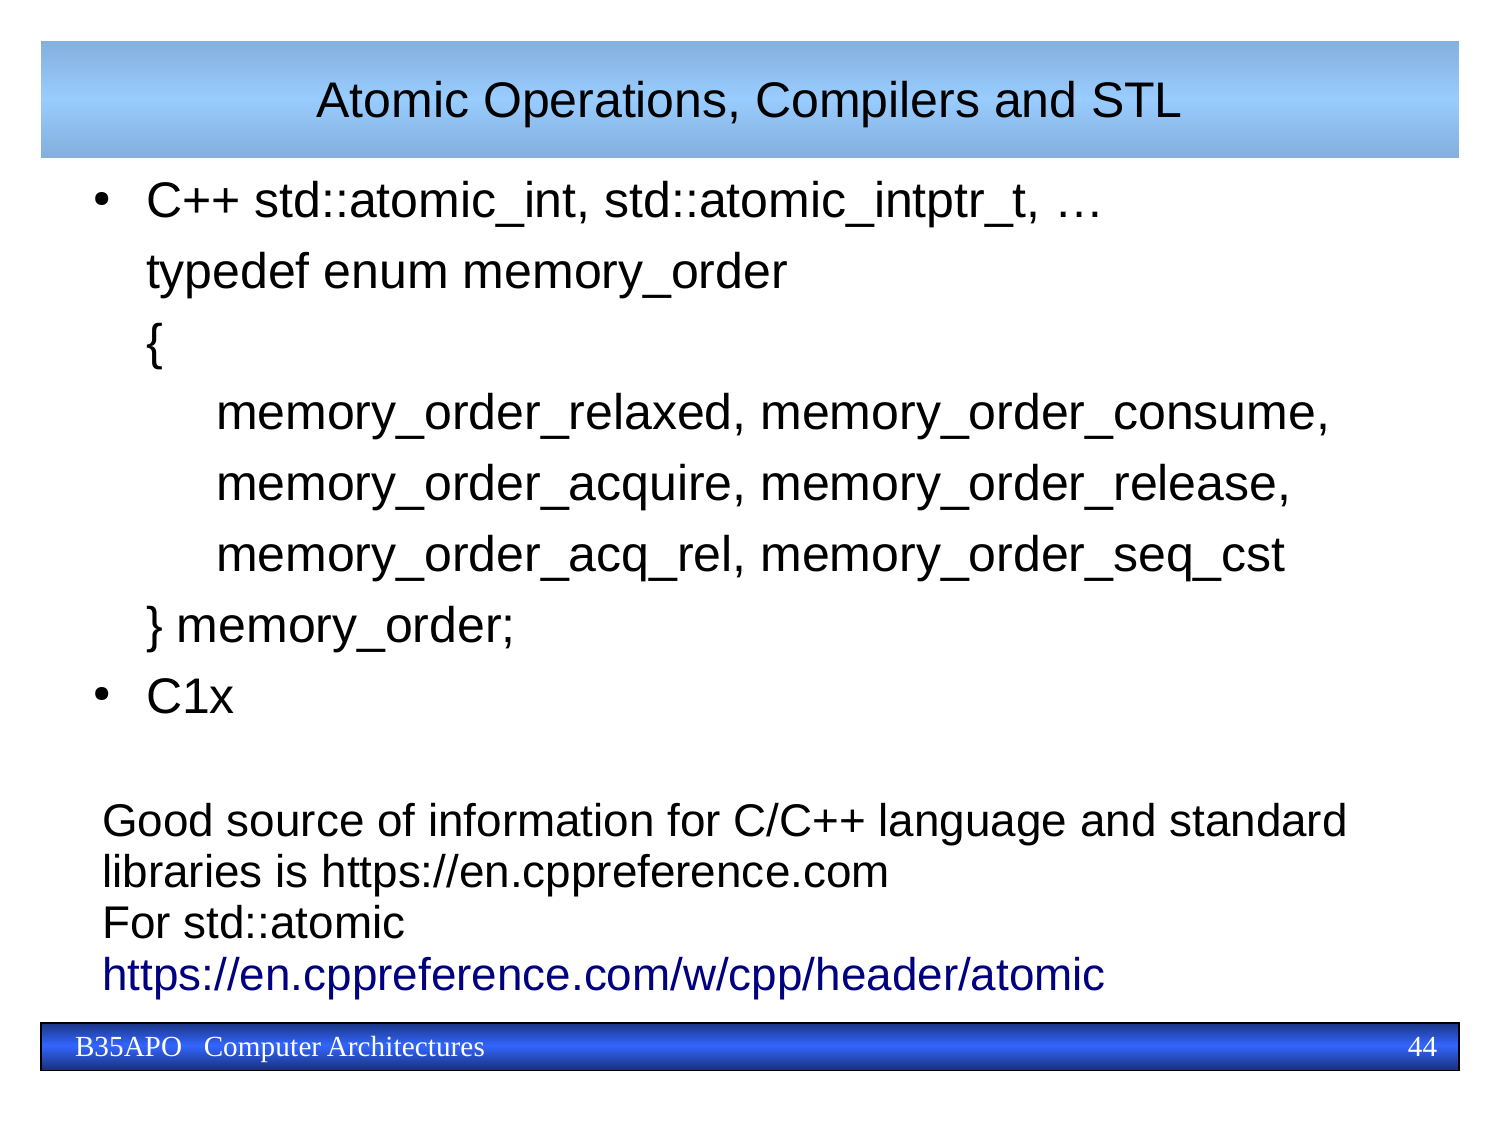

# Atomic Operations, Compilers and STL
C++ std::atomic_int, std::atomic_intptr_t, …
typedef enum memory_order
{
 memory_order_relaxed, memory_order_consume,
 memory_order_acquire, memory_order_release,
 memory_order_acq_rel, memory_order_seq_cst
} memory_order;
C1x
Good source of information for C/C++ language and standard libraries is https://en.cppreference.com
For std::atomic
https://en.cppreference.com/w/cpp/header/atomic
B35APO Computer Architectures
44